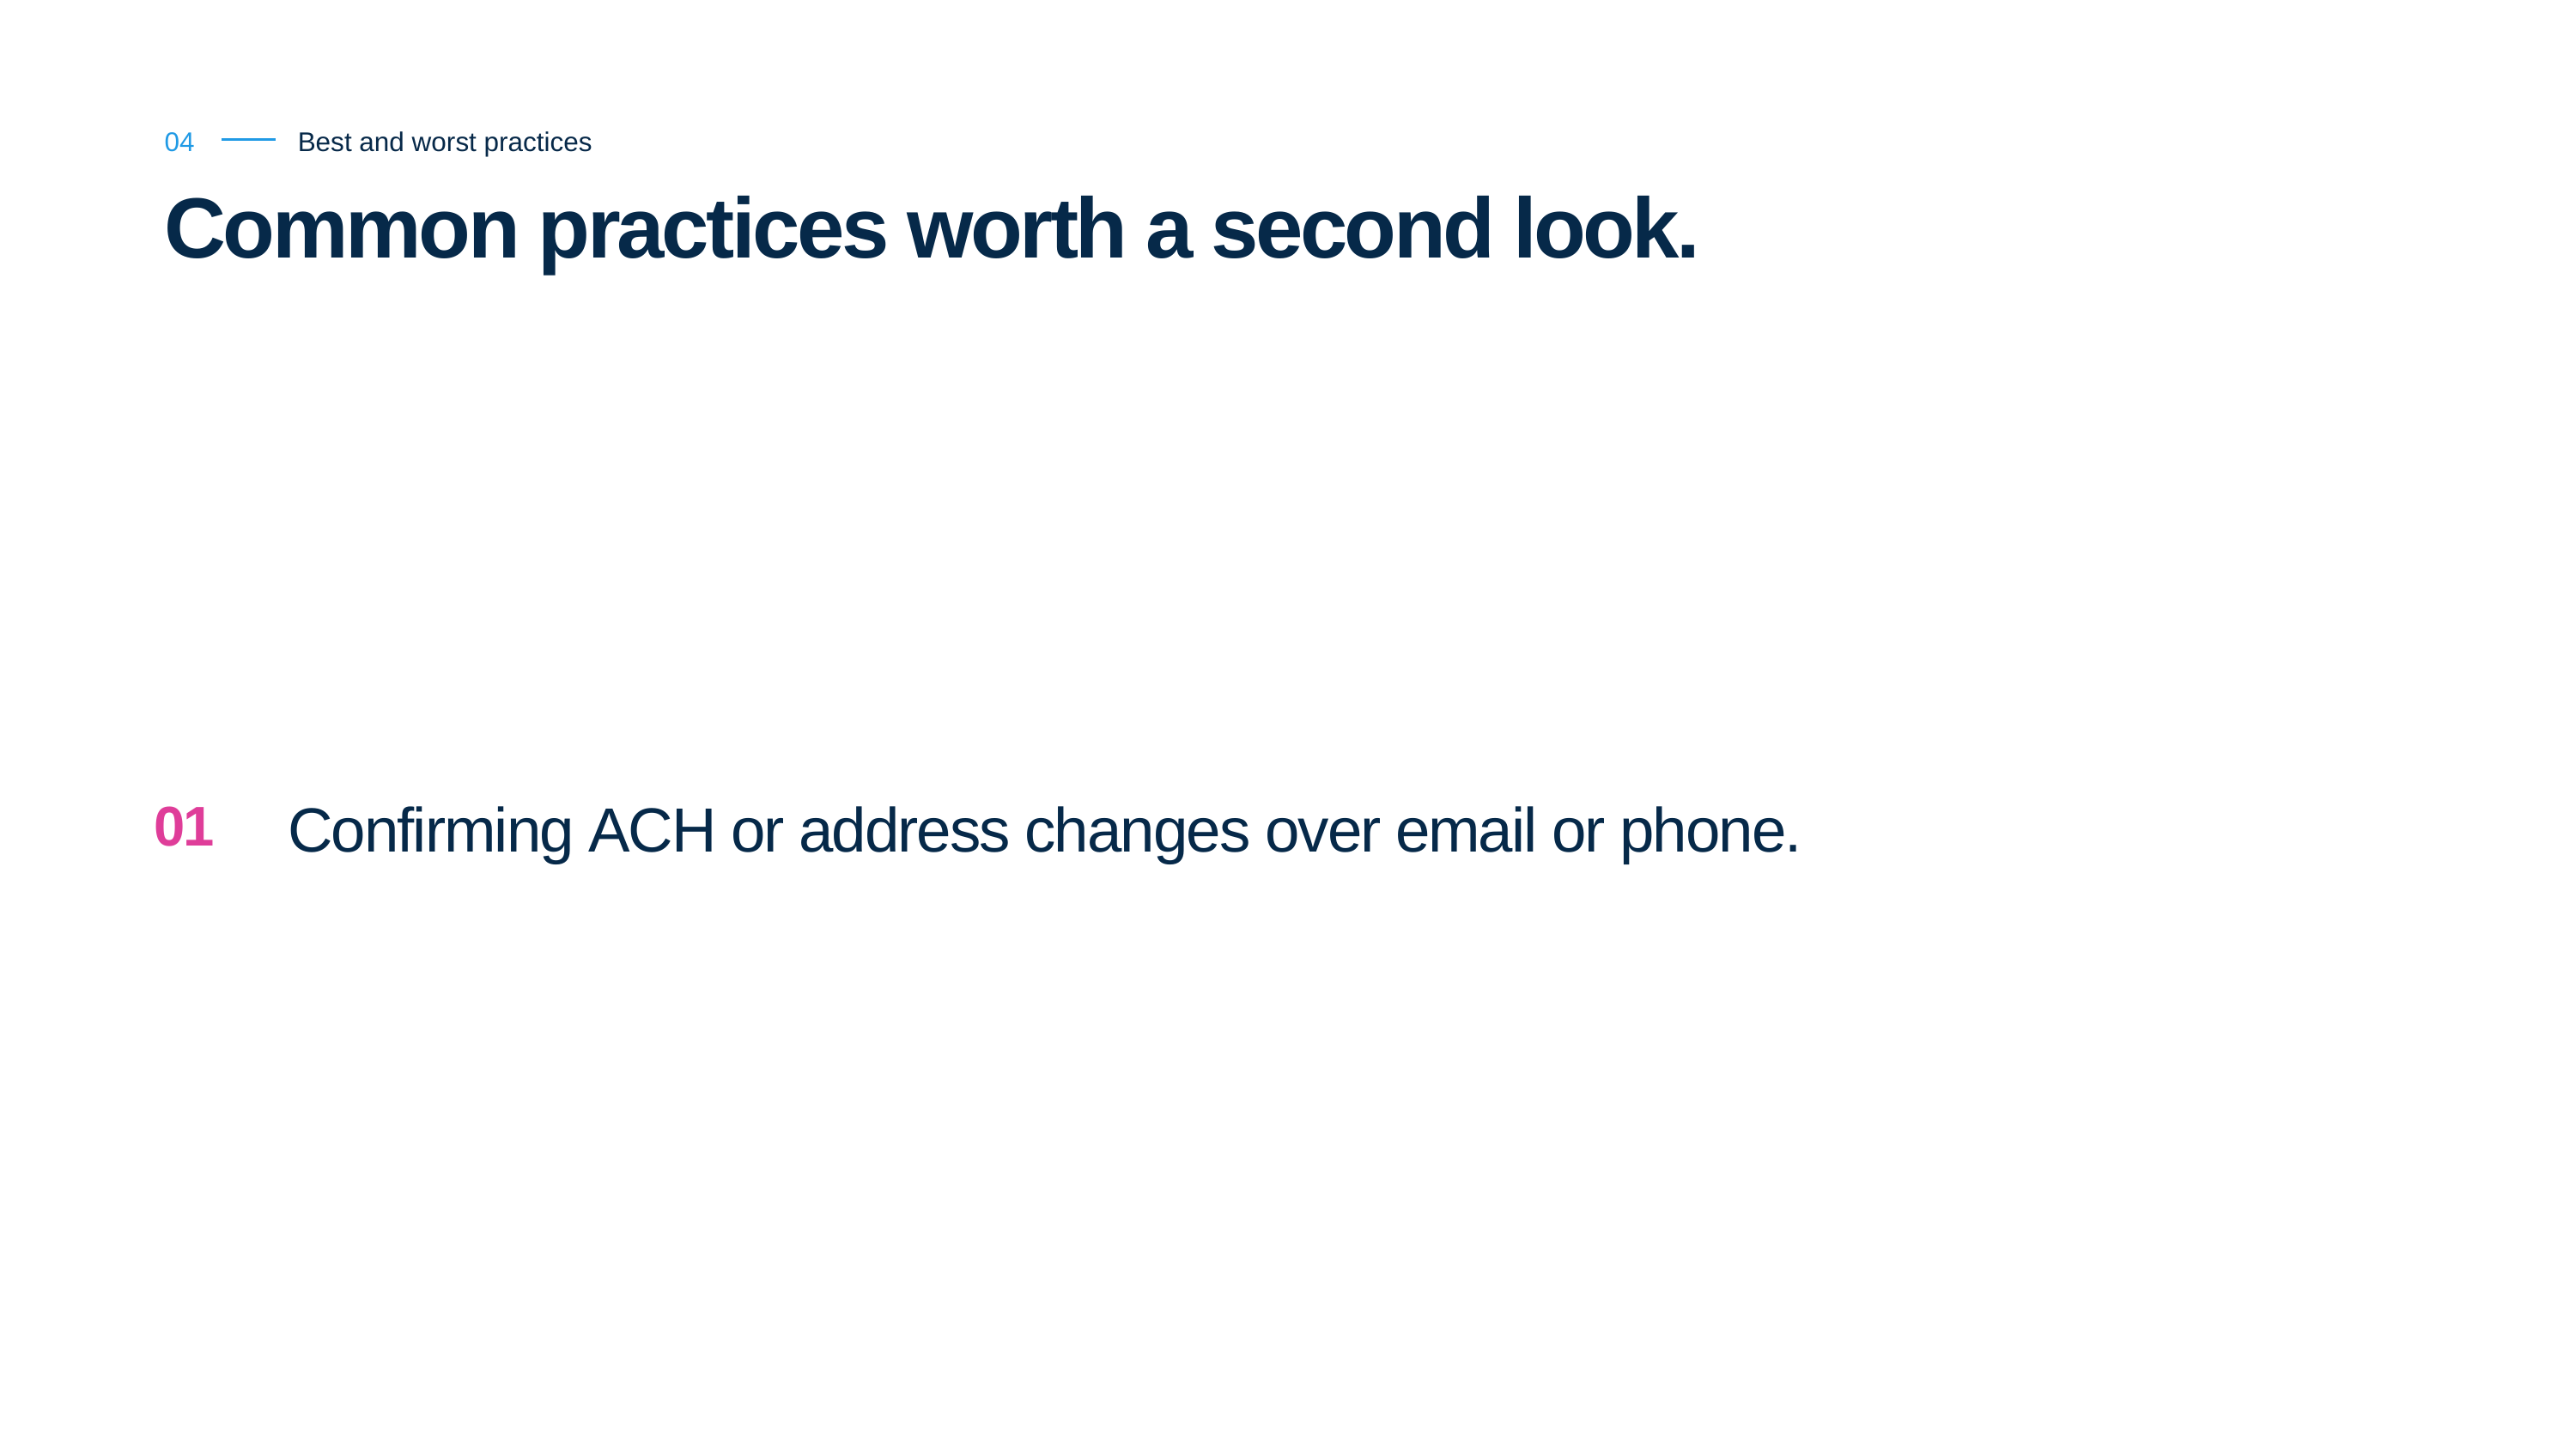

04
Best and worst practices
Common practices worth a second look.
01
Confirming ACH or address changes over email or phone.